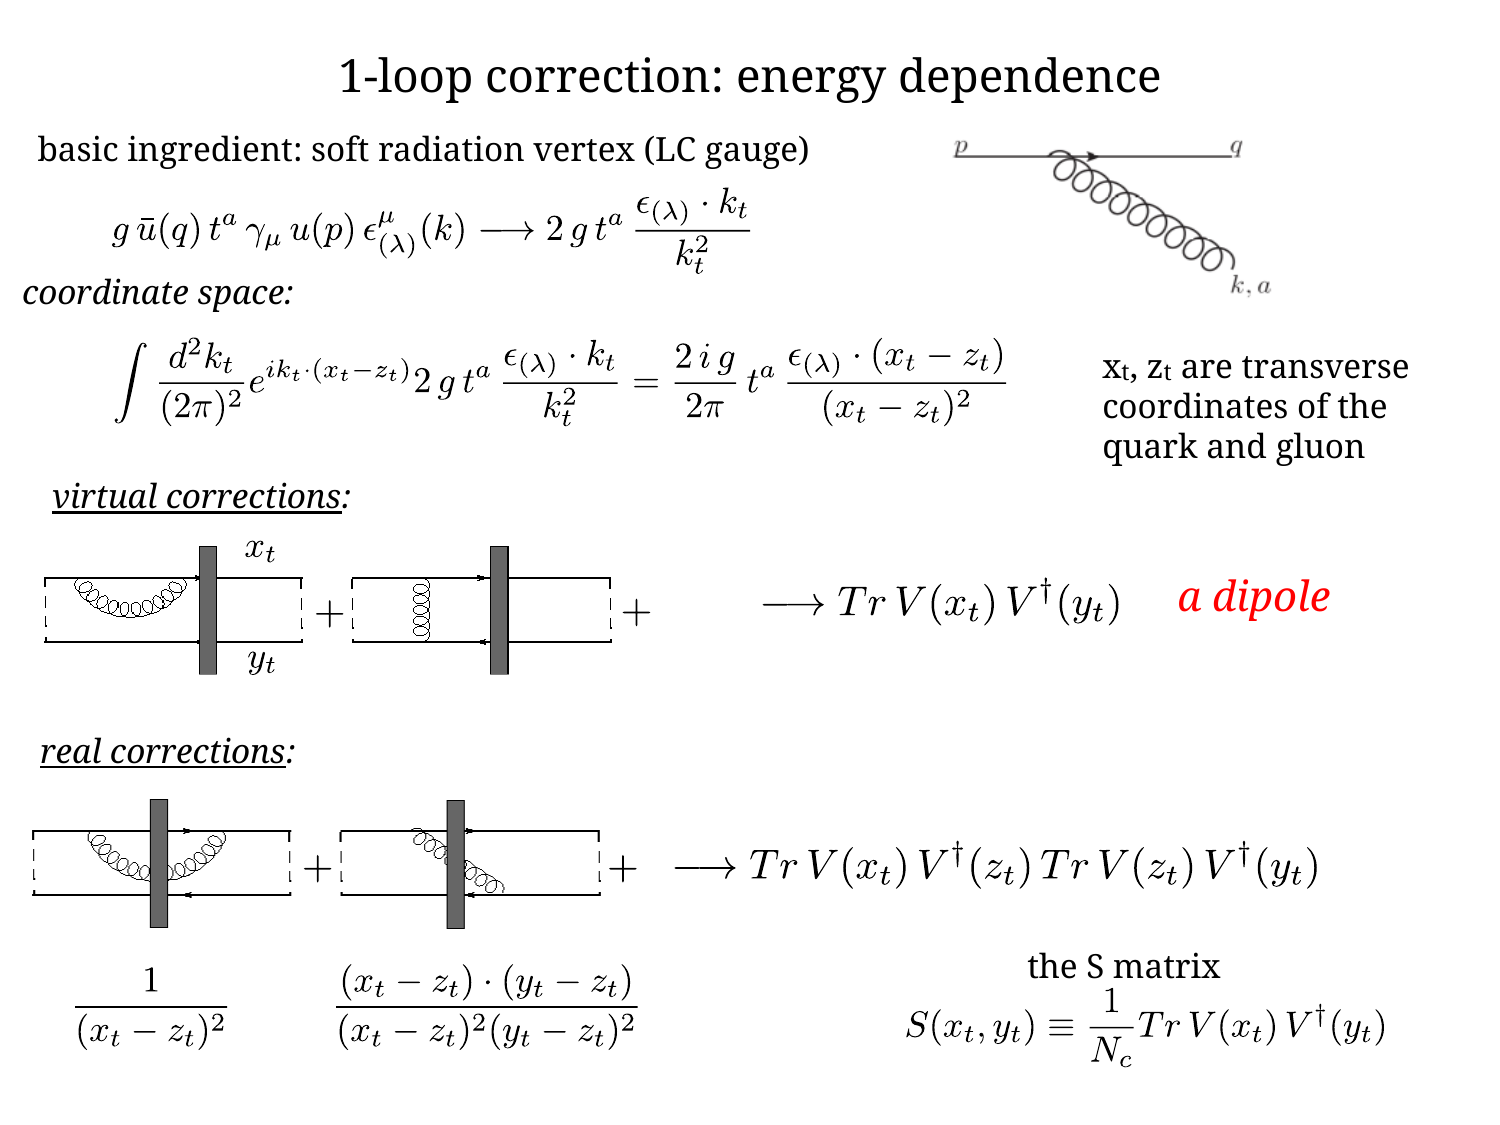

# 1-loop correction: energy dependence
basic ingredient: soft radiation vertex (LC gauge)
 coordinate space:
xt, zt are transverse coordinates of the quark and gluon
virtual corrections:
a dipole
real corrections:
the S matrix